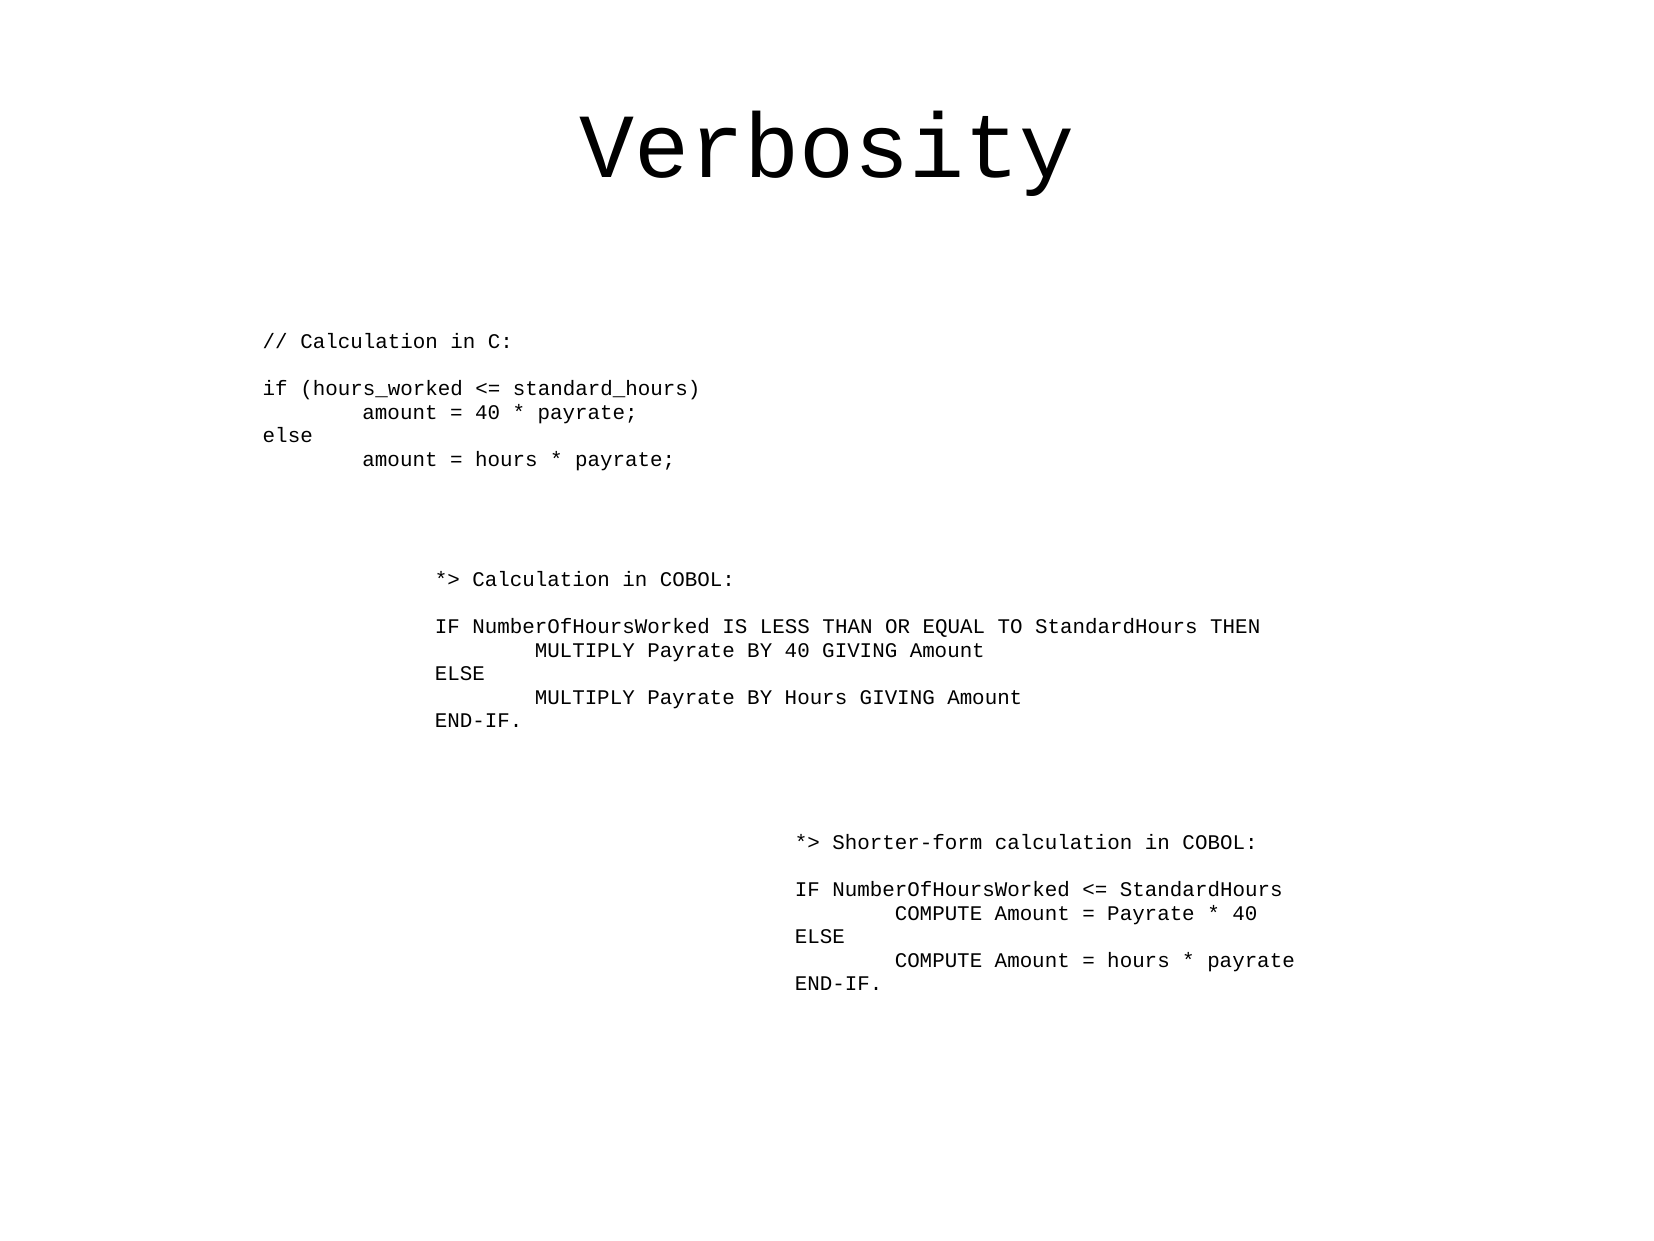

# Verbosity
	// Calculation in C:
 if (hours_worked <= standard_hours)
 amount = 40 * payrate;
 else
 amount = hours * payrate;
 *> Calculation in COBOL:
 IF NumberOfHoursWorked IS LESS THAN OR EQUAL TO StandardHours THEN
 MULTIPLY Payrate BY 40 GIVING Amount
 ELSE
 MULTIPLY Payrate BY Hours GIVING Amount
 END-IF.
 *> Shorter-form calculation in COBOL:
 IF NumberOfHoursWorked <= StandardHours
 COMPUTE Amount = Payrate * 40
 ELSE
 COMPUTE Amount = hours * payrate
 END-IF.